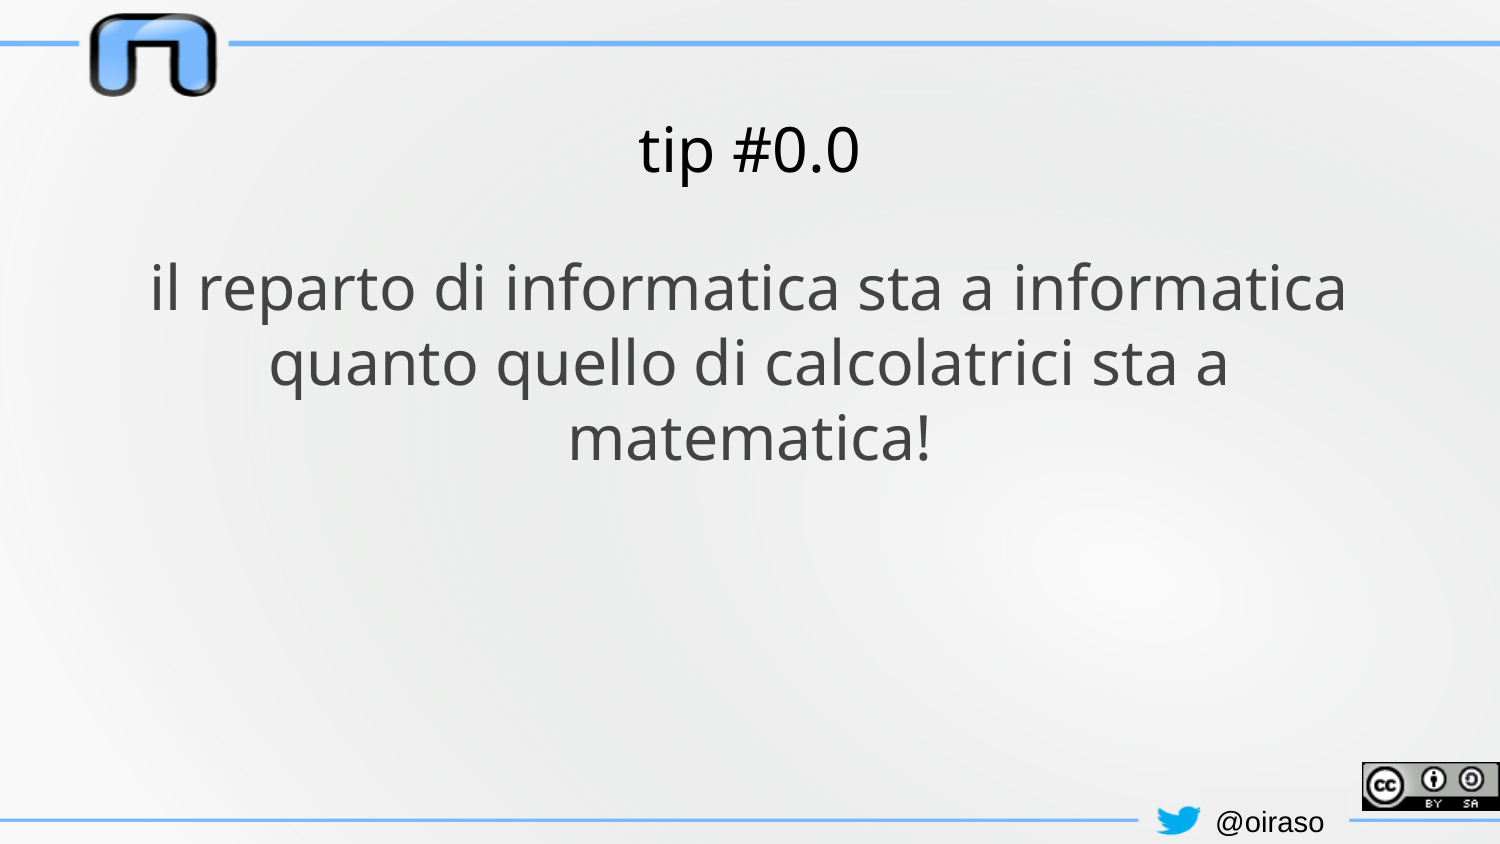

tip #0.0
# il reparto di informatica sta a informatica quanto quello di calcolatrici sta a matematica!
@oirasor